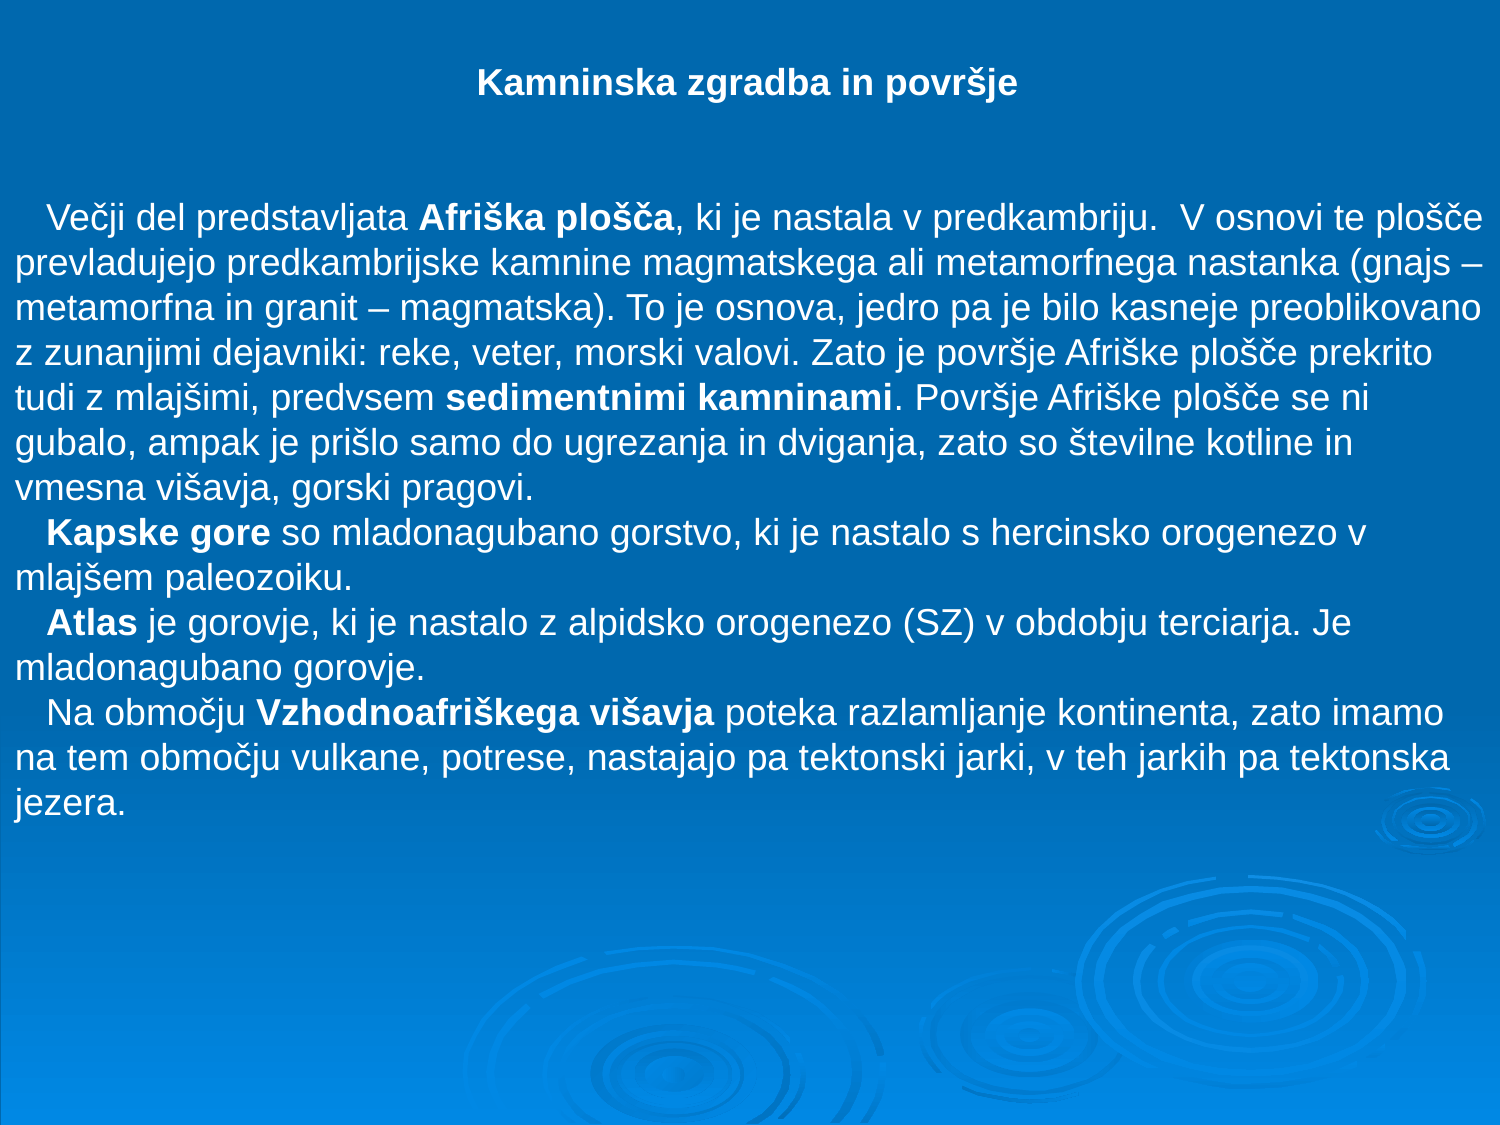

Kamninska zgradba in površje
 Večji del predstavljata Afriška plošča, ki je nastala v predkambriju. V osnovi te plošče prevladujejo predkambrijske kamnine magmatskega ali metamorfnega nastanka (gnajs – metamorfna in granit – magmatska). To je osnova, jedro pa je bilo kasneje preoblikovano z zunanjimi dejavniki: reke, veter, morski valovi. Zato je površje Afriške plošče prekrito tudi z mlajšimi, predvsem sedimentnimi kamninami. Površje Afriške plošče se ni gubalo, ampak je prišlo samo do ugrezanja in dviganja, zato so številne kotline in vmesna višavja, gorski pragovi.
 Kapske gore so mladonagubano gorstvo, ki je nastalo s hercinsko orogenezo v mlajšem paleozoiku.
 Atlas je gorovje, ki je nastalo z alpidsko orogenezo (SZ) v obdobju terciarja. Je mladonagubano gorovje.
 Na območju Vzhodnoafriškega višavja poteka razlamljanje kontinenta, zato imamo na tem območju vulkane, potrese, nastajajo pa tektonski jarki, v teh jarkih pa tektonska jezera.